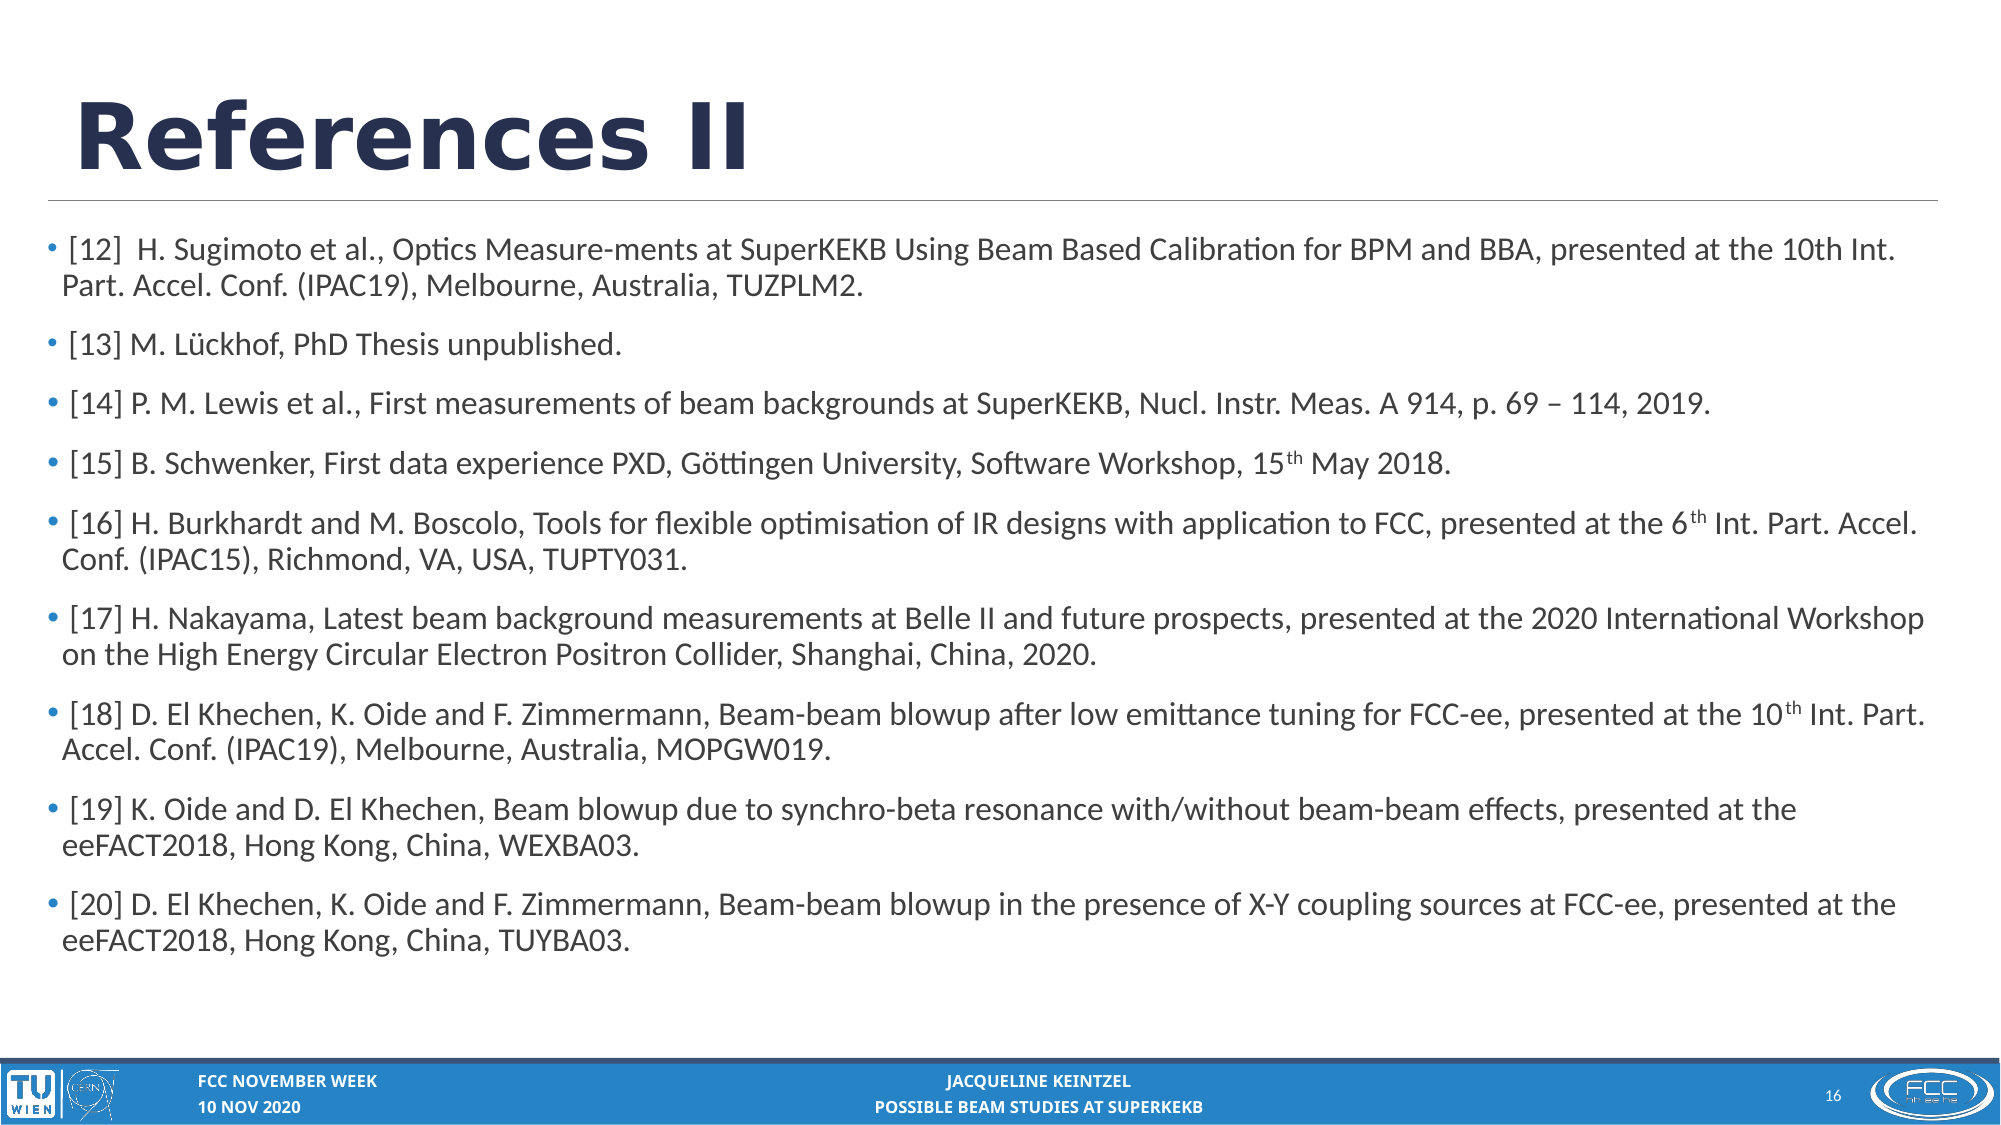

References II
 [12] H. Sugimoto et al., Optics Measure-ments at SuperKEKB Using Beam Based Calibration for BPM and BBA, presented at the 10th Int. Part. Accel. Conf. (IPAC19), Melbourne, Australia, TUZPLM2.
 [13] M. Lückhof, PhD Thesis unpublished.
 [14] P. M. Lewis et al., First measurements of beam backgrounds at SuperKEKB, Nucl. Instr. Meas. A 914, p. 69 – 114, 2019.
 [15] B. Schwenker, First data experience PXD, Göttingen University, Software Workshop, 15th May 2018.
 [16] H. Burkhardt and M. Boscolo, Tools for flexible optimisation of IR designs with application to FCC, presented at the 6th Int. Part. Accel. Conf. (IPAC15), Richmond, VA, USA, TUPTY031.
 [17] H. Nakayama, Latest beam background measurements at Belle II and future prospects, presented at the 2020 International Workshop on the High Energy Circular Electron Positron Collider, Shanghai, China, 2020.
 [18] D. El Khechen, K. Oide and F. Zimmermann, Beam-beam blowup after low emittance tuning for FCC-ee, presented at the 10th Int. Part. Accel. Conf. (IPAC19), Melbourne, Australia, MOPGW019.
 [19] K. Oide and D. El Khechen, Beam blowup due to synchro-beta resonance with/without beam-beam effects, presented at the eeFACT2018, Hong Kong, China, WEXBA03.
 [20] D. El Khechen, K. Oide and F. Zimmermann, Beam-beam blowup in the presence of X-Y coupling sources at FCC-ee, presented at the eeFACT2018, Hong Kong, China, TUYBA03.